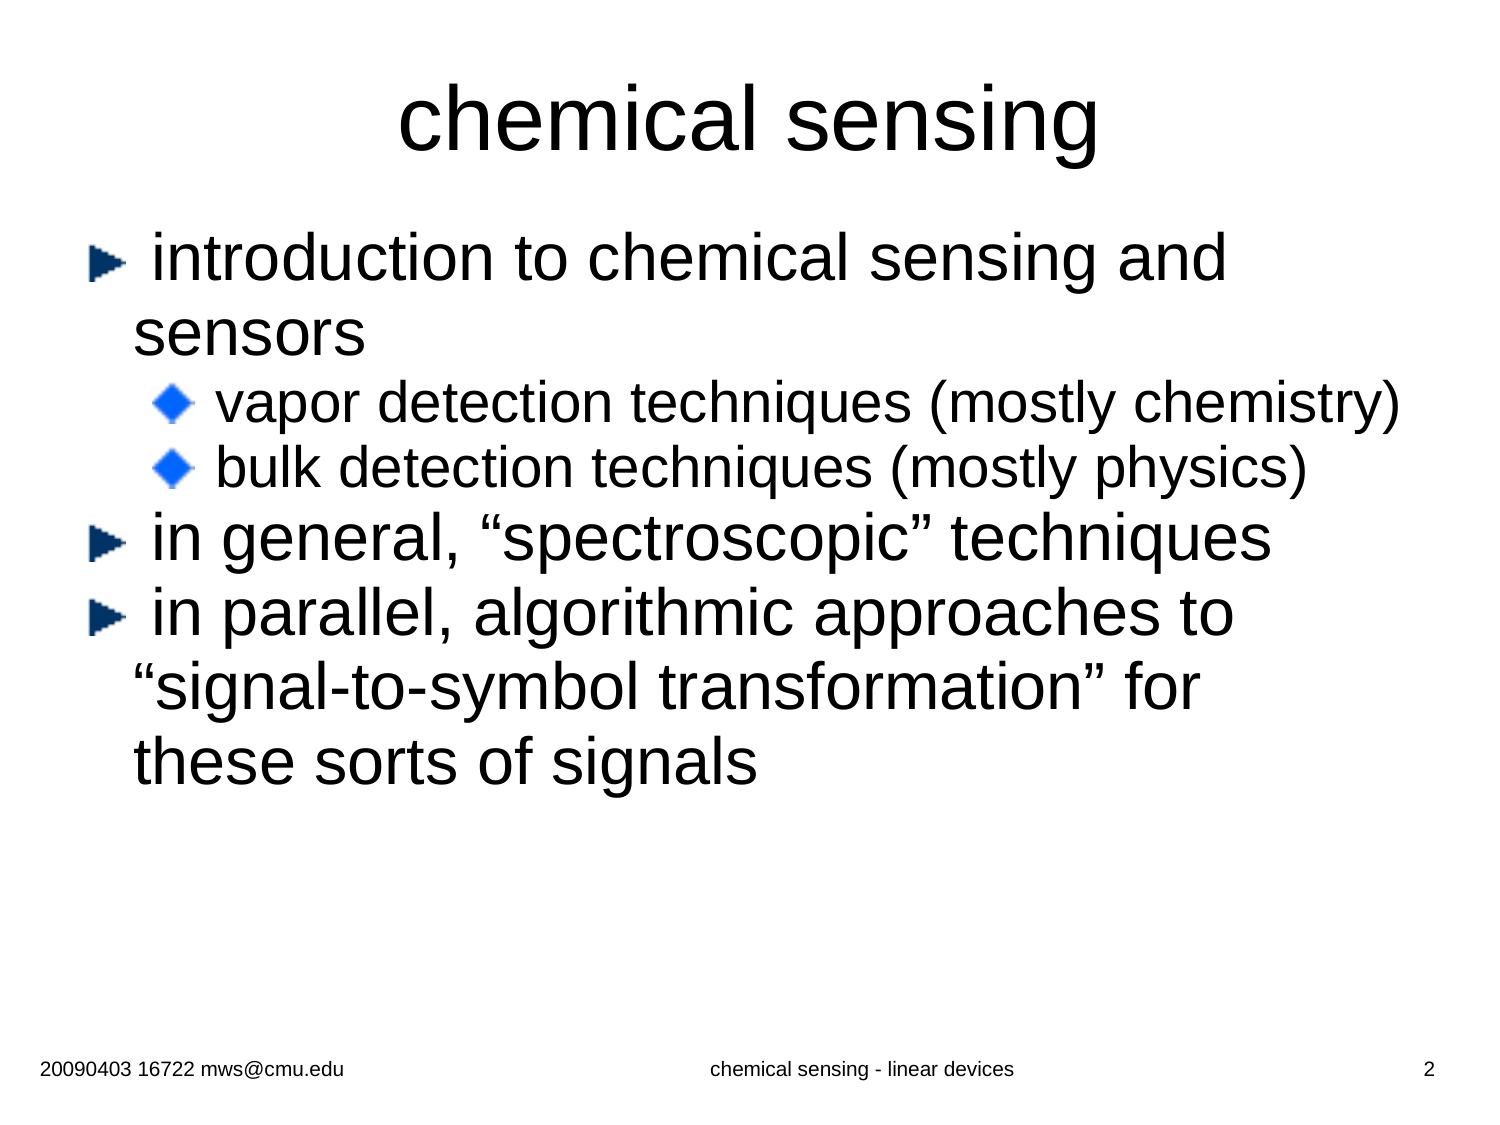

# chemical sensing
 introduction to chemical sensing and sensors
 vapor detection techniques (mostly chemistry)
 bulk detection techniques (mostly physics)
 in general, “spectroscopic” techniques
 in parallel, algorithmic approaches to “signal-to-symbol transformation” for
these sorts of signals
20090403 16722 mws@cmu.edu
chemical sensing - linear devices
2